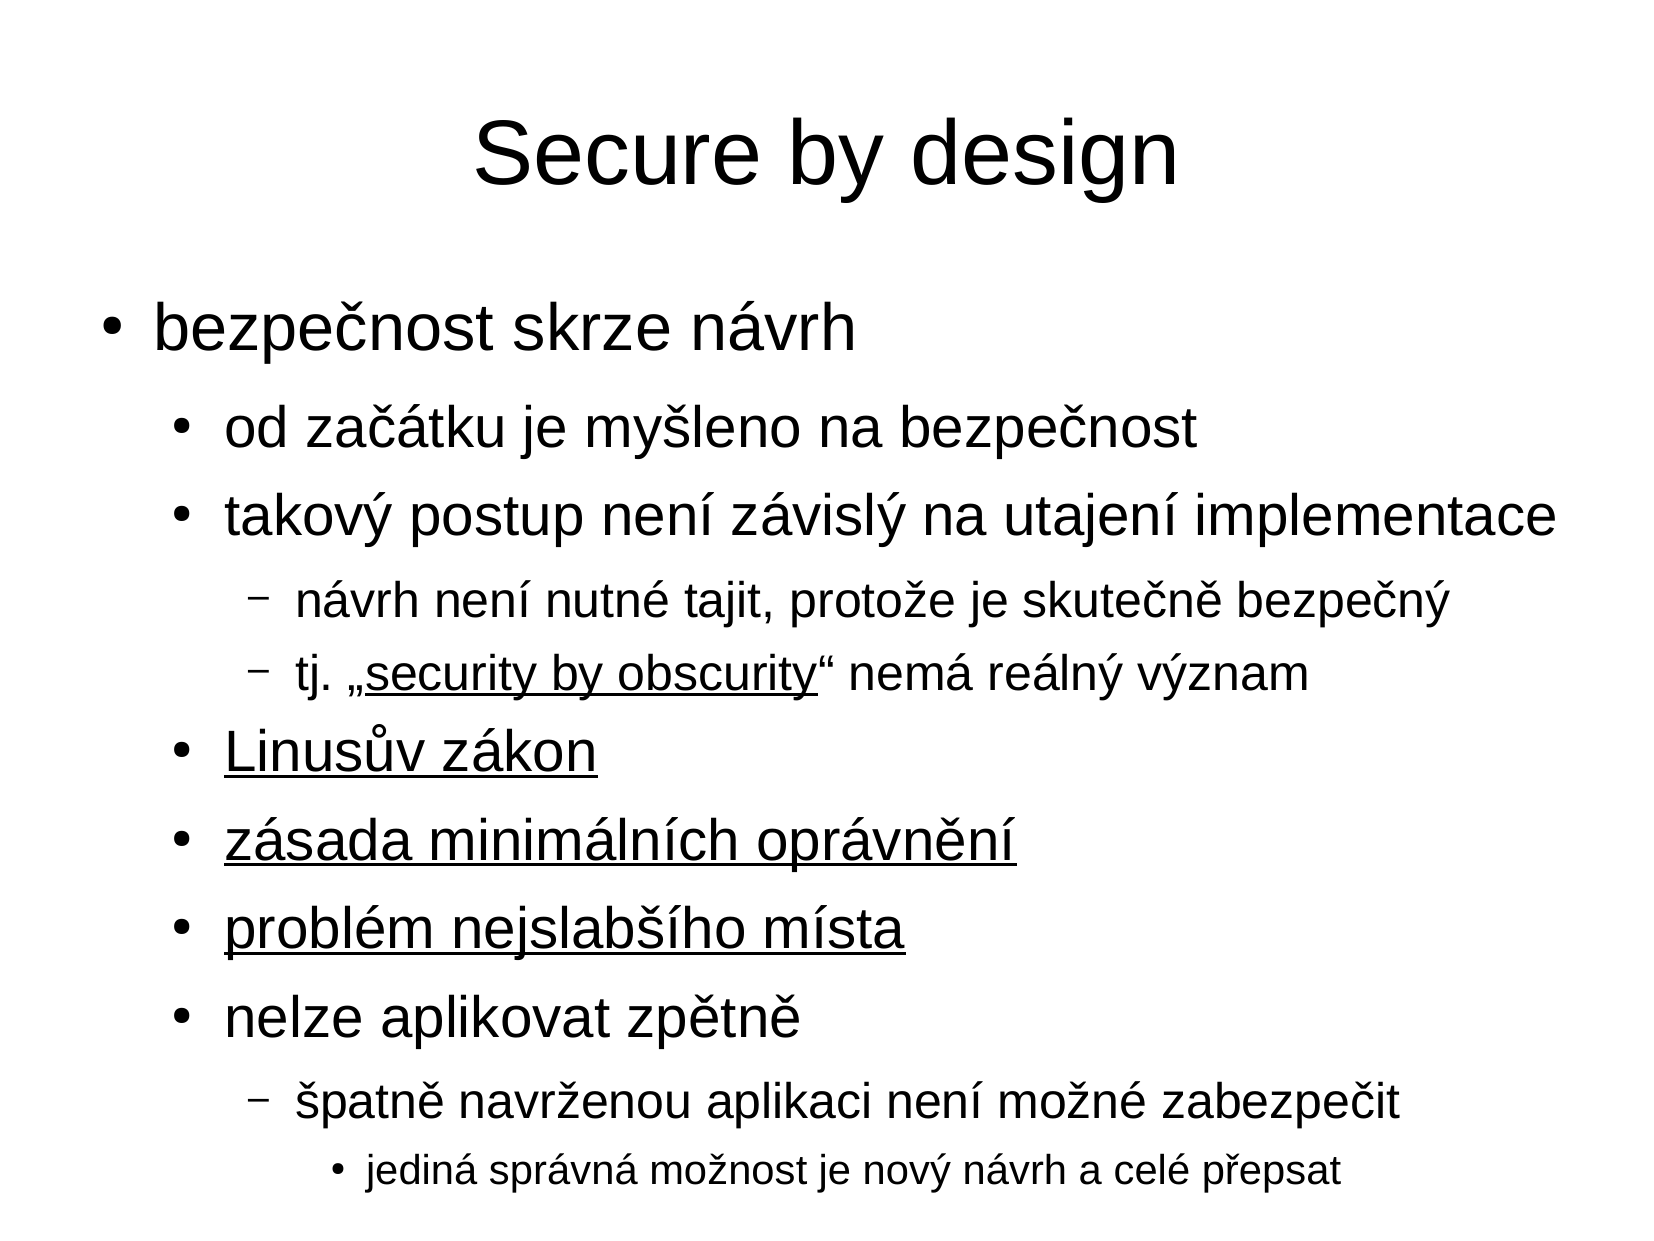

# Secure by design
bezpečnost skrze návrh
od začátku je myšleno na bezpečnost
takový postup není závislý na utajení implementace
návrh není nutné tajit, protože je skutečně bezpečný
tj. „security by obscurity“ nemá reálný význam
Linusův zákon
zásada minimálních oprávnění
problém nejslabšího místa
nelze aplikovat zpětně
špatně navrženou aplikaci není možné zabezpečit
jediná správná možnost je nový návrh a celé přepsat